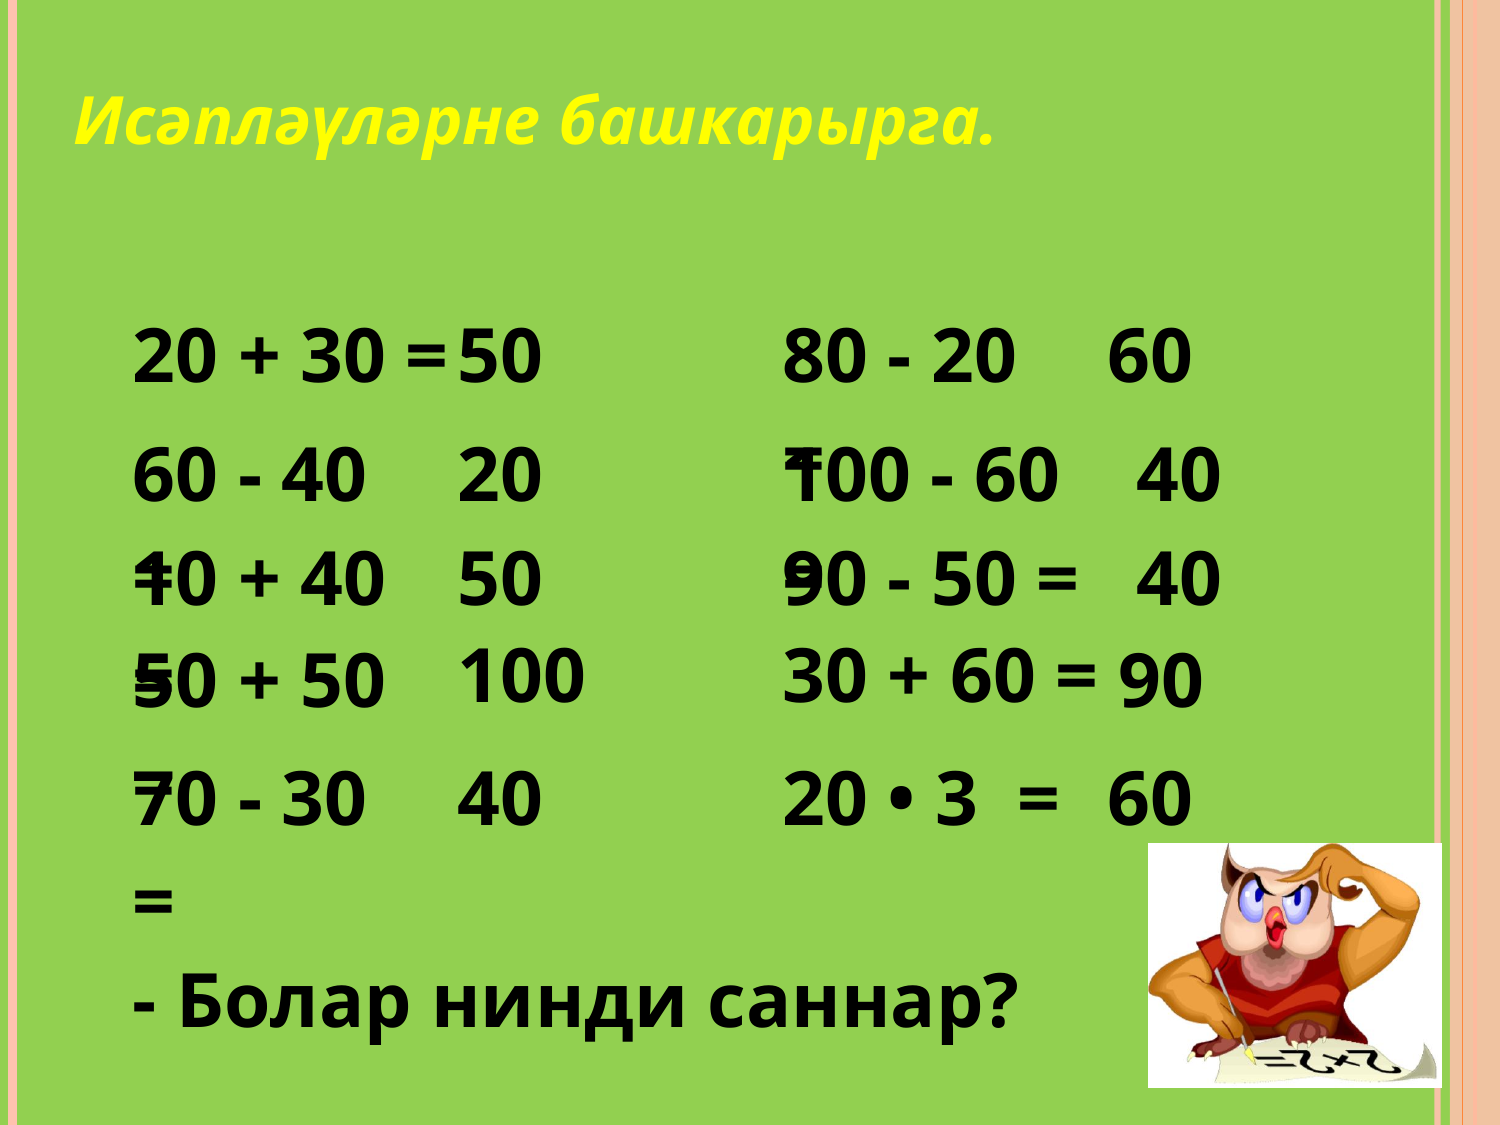

Исәпләүләрне башкарырга.
20 + 30 =
50
80 - 20 =
60
60 - 40 =
20
100 - 60 =
40
10 + 40 =
50
90 - 50 =
40
100
30 + 60 =
50 + 50 =
90
70 - 30 =
40
20 • 3 =
60
- Болар нинди саннар?